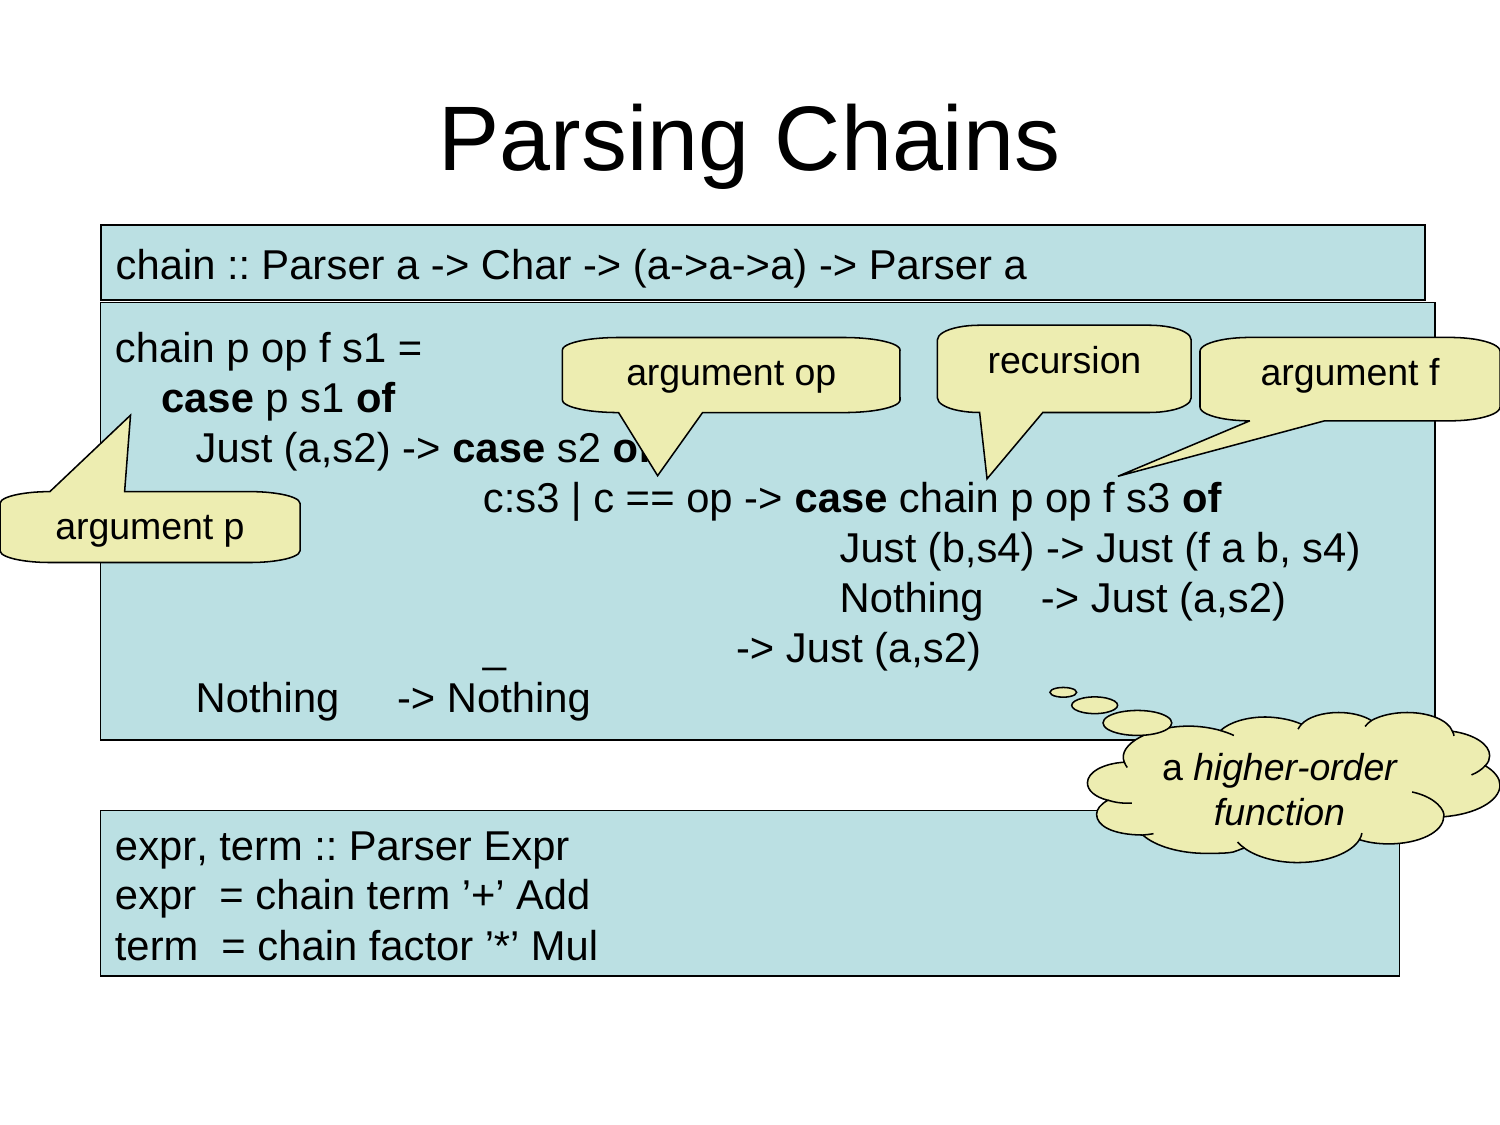

# Parsing Chains
chain :: Parser a -> Char -> (a->a->a) -> Parser a
chain p op f s1 =
 case p s1 of
 Just (a,s2) -> case s2 of
 c:s3 | c == op -> case chain p op f s3 of
 Just (b,s4) -> Just (f a b, s4)
 Nothing -> Just (a,s2)
 _ -> Just (a,s2)
 Nothing -> Nothing
recursion
argument op
argument f
argument p
a higher-order function
expr, term :: Parser Expr
expr = chain term ’+’ Add
term = chain factor ’*’ Mul